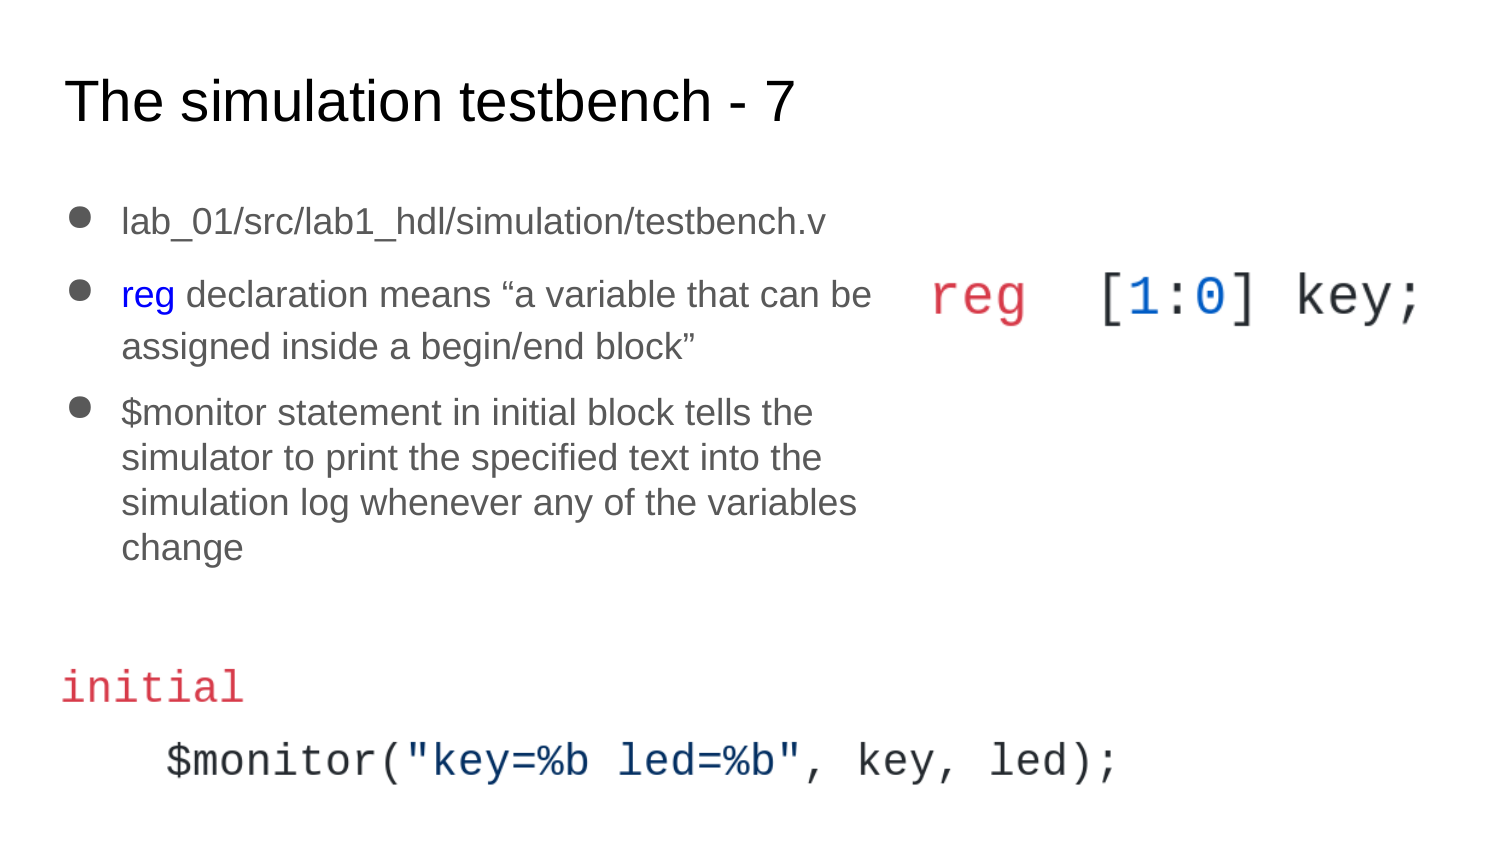

# The simulation testbench - 7
lab_01/src/lab1_hdl/simulation/testbench.v
reg declaration means “a variable that can be assigned inside a begin/end block”
$monitor statement in initial block tells the simulator to print the specified text into the simulation log whenever any of the variables change